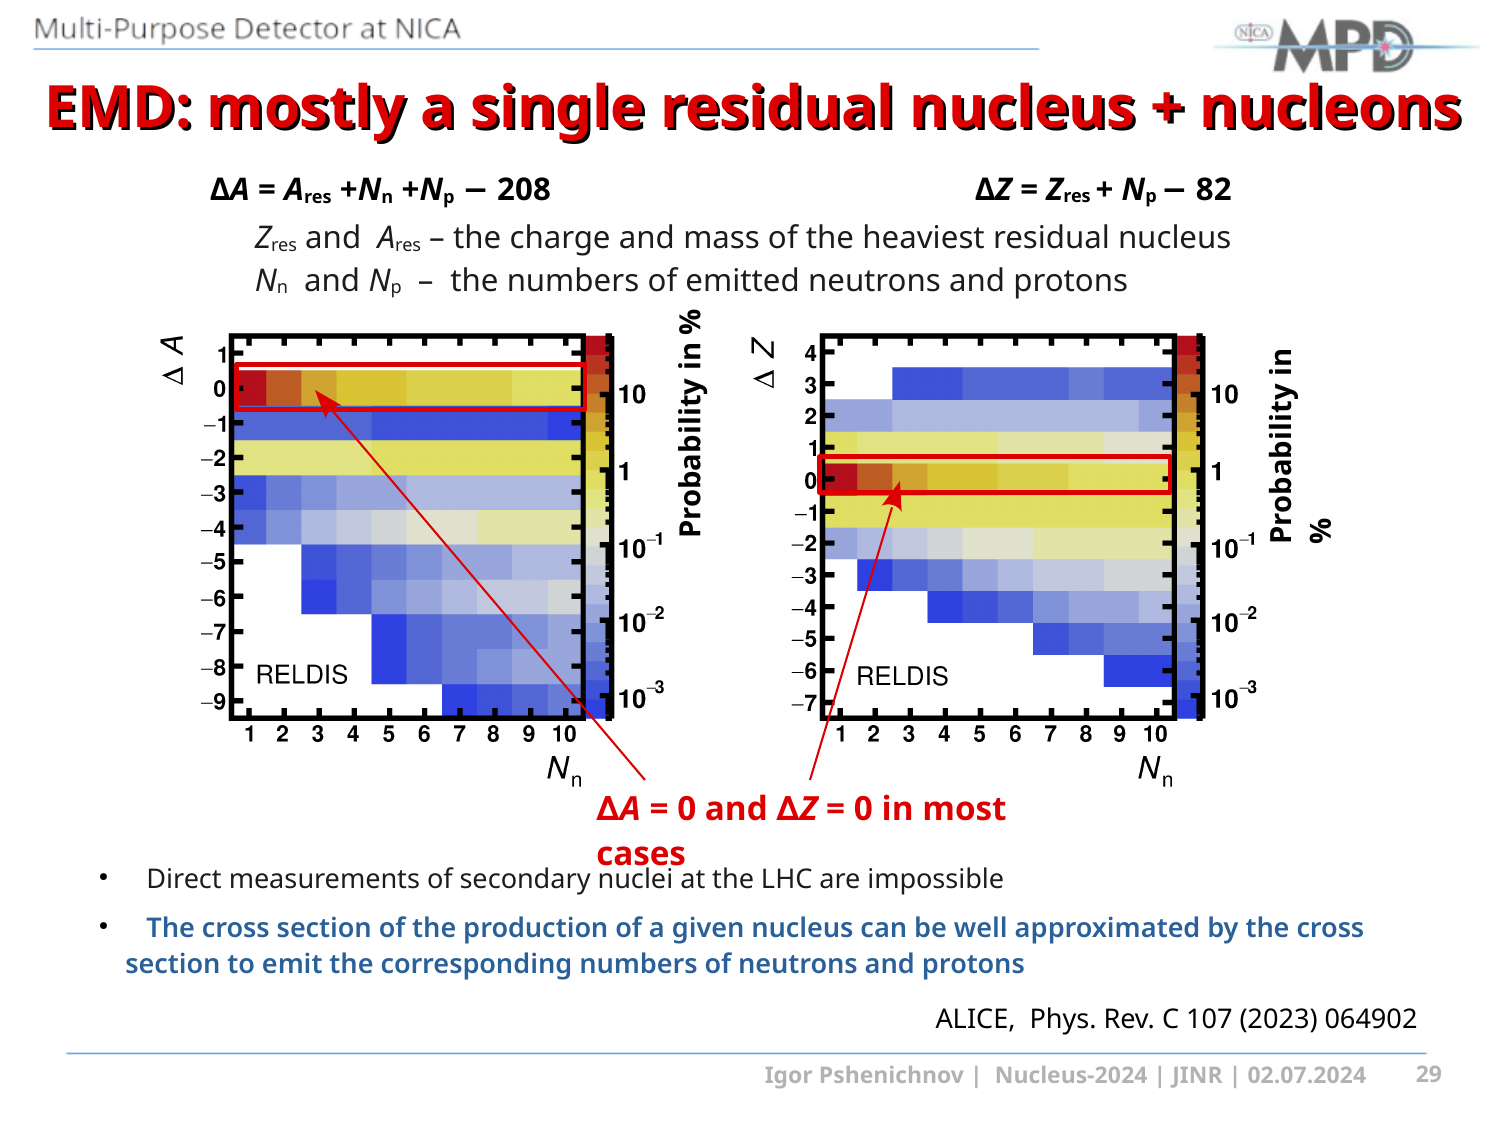

# EMD: mostly a single residual nucleus + nucleons
ΔZ = Zres + Np − 82
ΔA = Ares +Nn +Np − 208
Zres and Ares – the charge and mass of the heaviest residual nucleus
Nn and Np – the numbers of emitted neutrons and protons
Probability in %
Probability in %
∆A = 0 and ∆Z = 0 in most cases
 Direct measurements of secondary nuclei at the LHC are impossible
 The cross section of the production of a given nucleus can be well approximated by the cross section to emit the corresponding numbers of neutrons and protons
ALICE, Phys. Rev. C 107 (2023) 064902
 Igor Pshenichnov | Nucleus-2024 | JINR | 02.07.2024